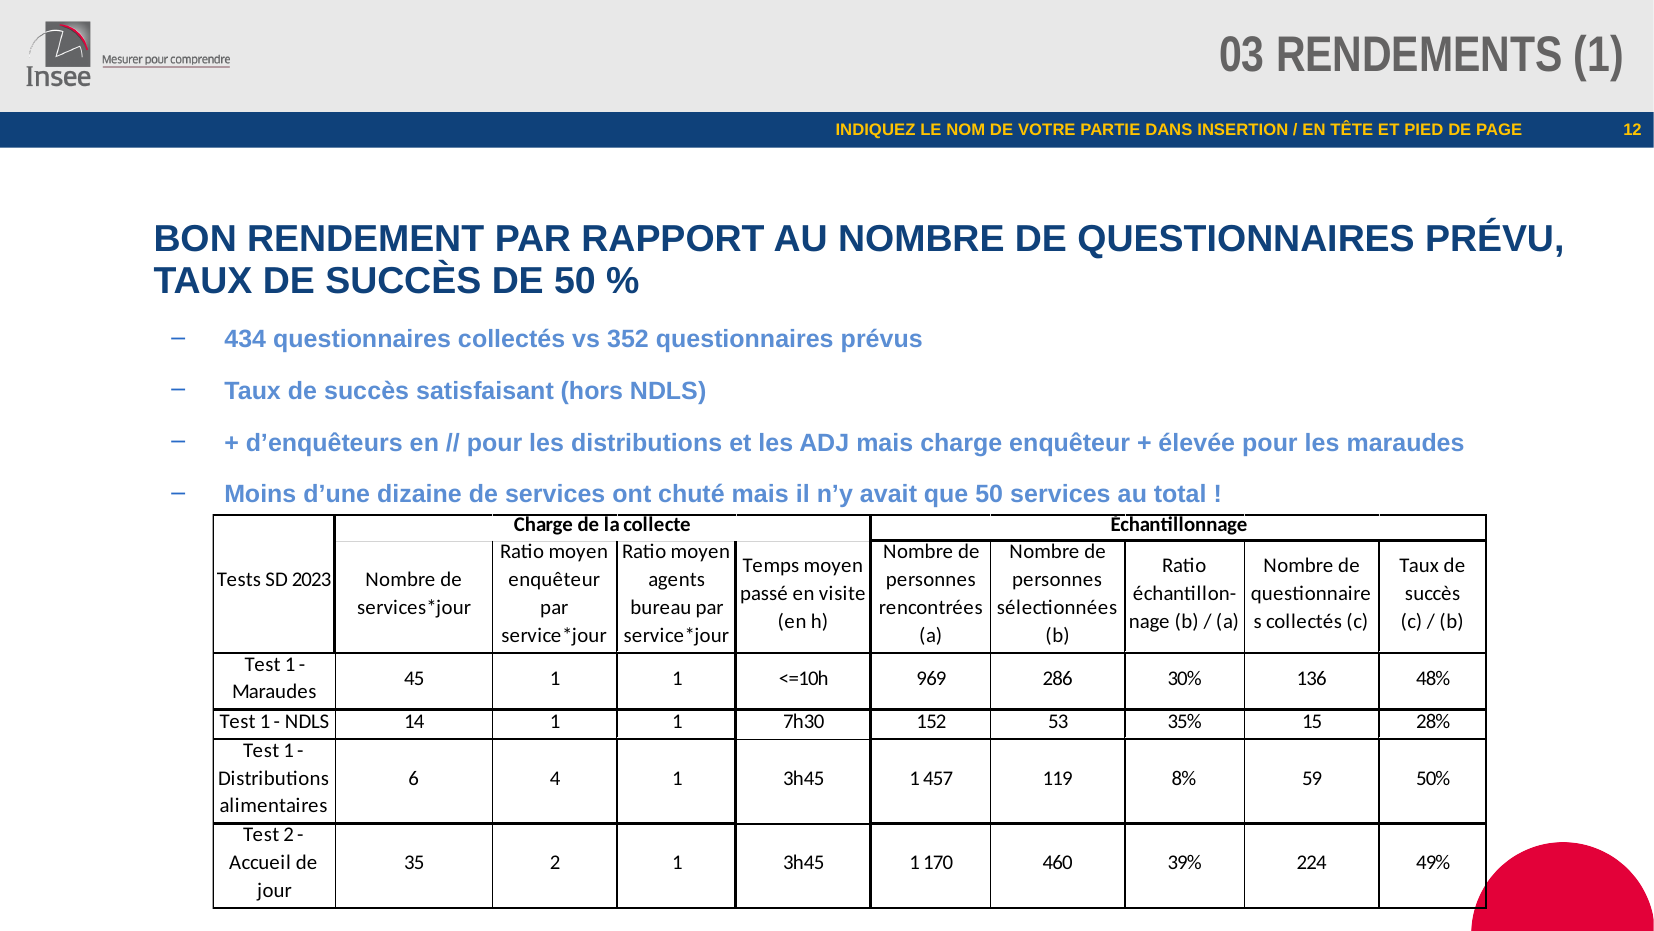

# 03 REndements (1)
Indiquez le nom de votre partie dans Insertion / En tête et pied de page
12
Bon rendement par rapport au nombre de questionnaires prévu, taux de succès de 50 %
434 questionnaires collectés vs 352 questionnaires prévus
Taux de succès satisfaisant (hors NDLS)
+ d’enquêteurs en // pour les distributions et les ADJ mais charge enquêteur + élevée pour les maraudes
Moins d’une dizaine de services ont chuté mais il n’y avait que 50 services au total !